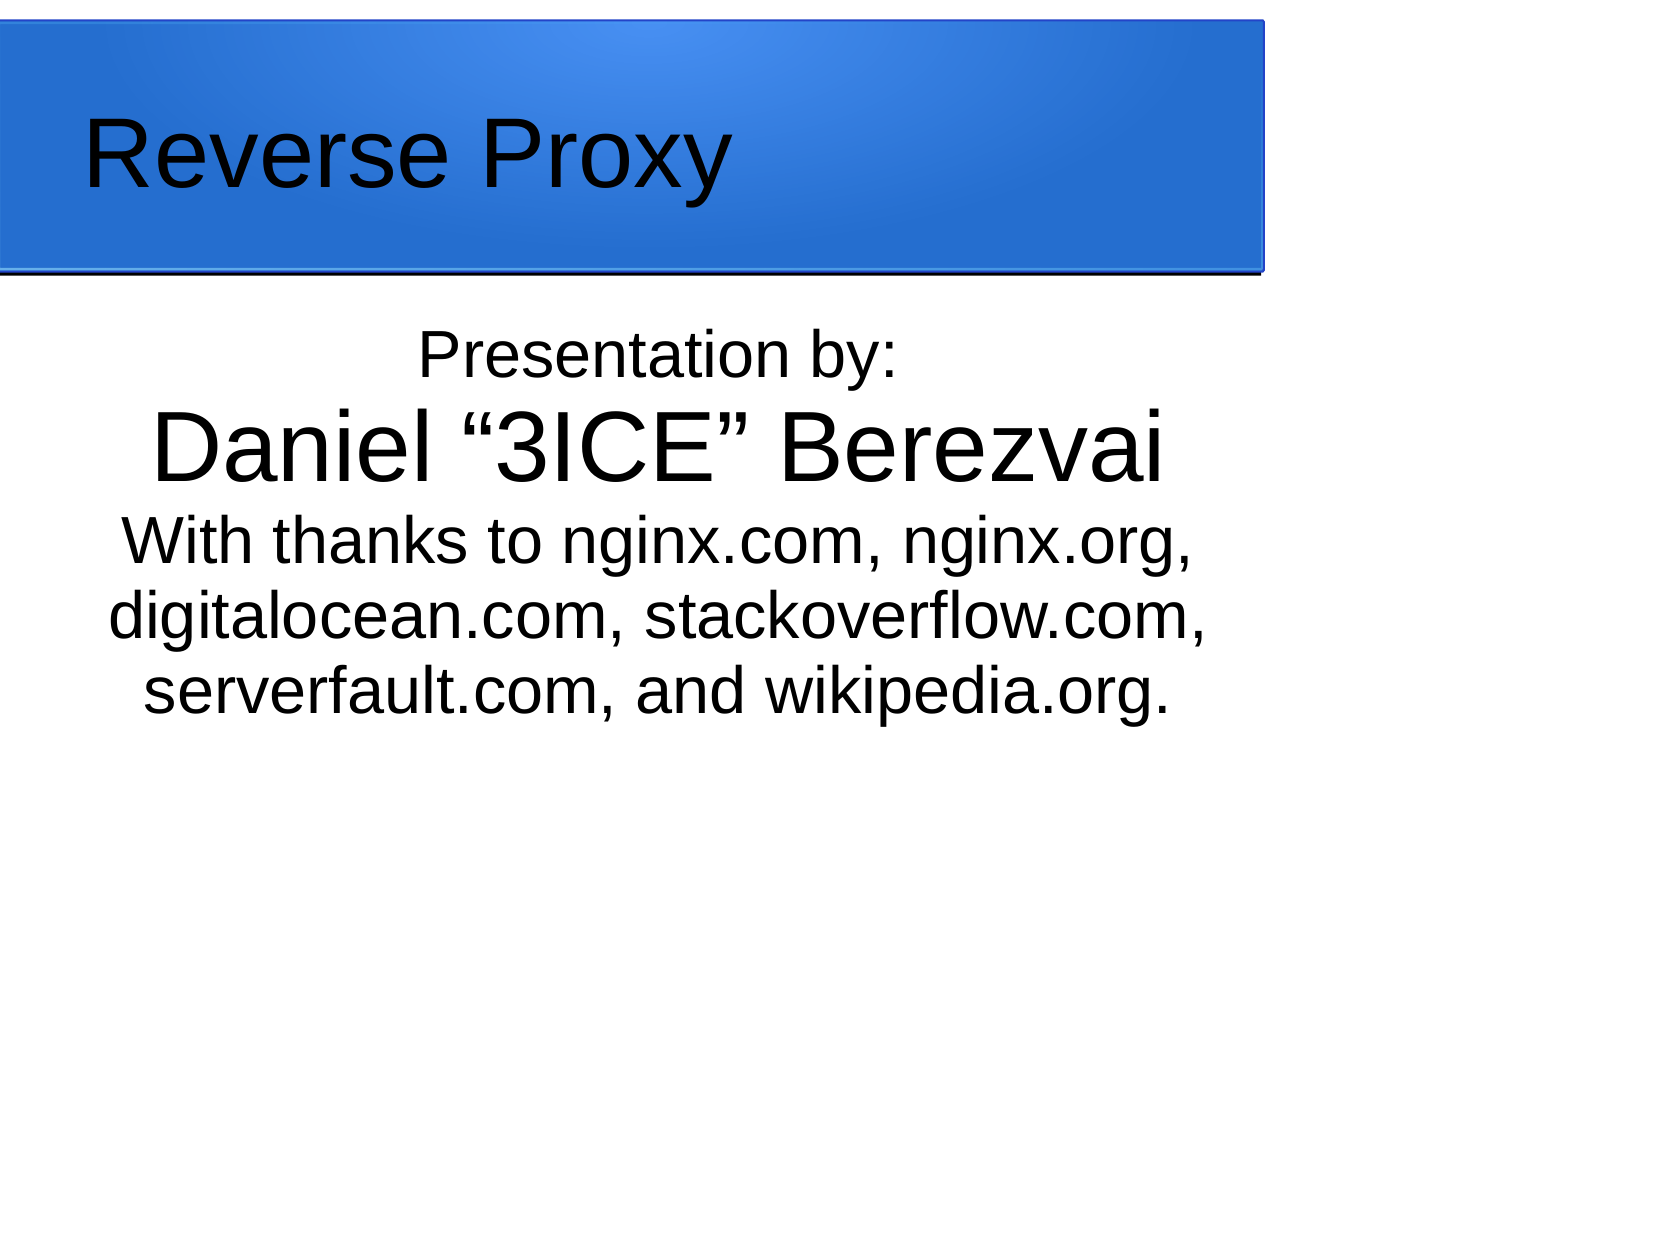

Presentation by:
Daniel “3ICE” Berezvai
With thanks to nginx.com, nginx.org, digitalocean.com, stackoverflow.com, serverfault.com, and wikipedia.org.
# Reverse Proxy